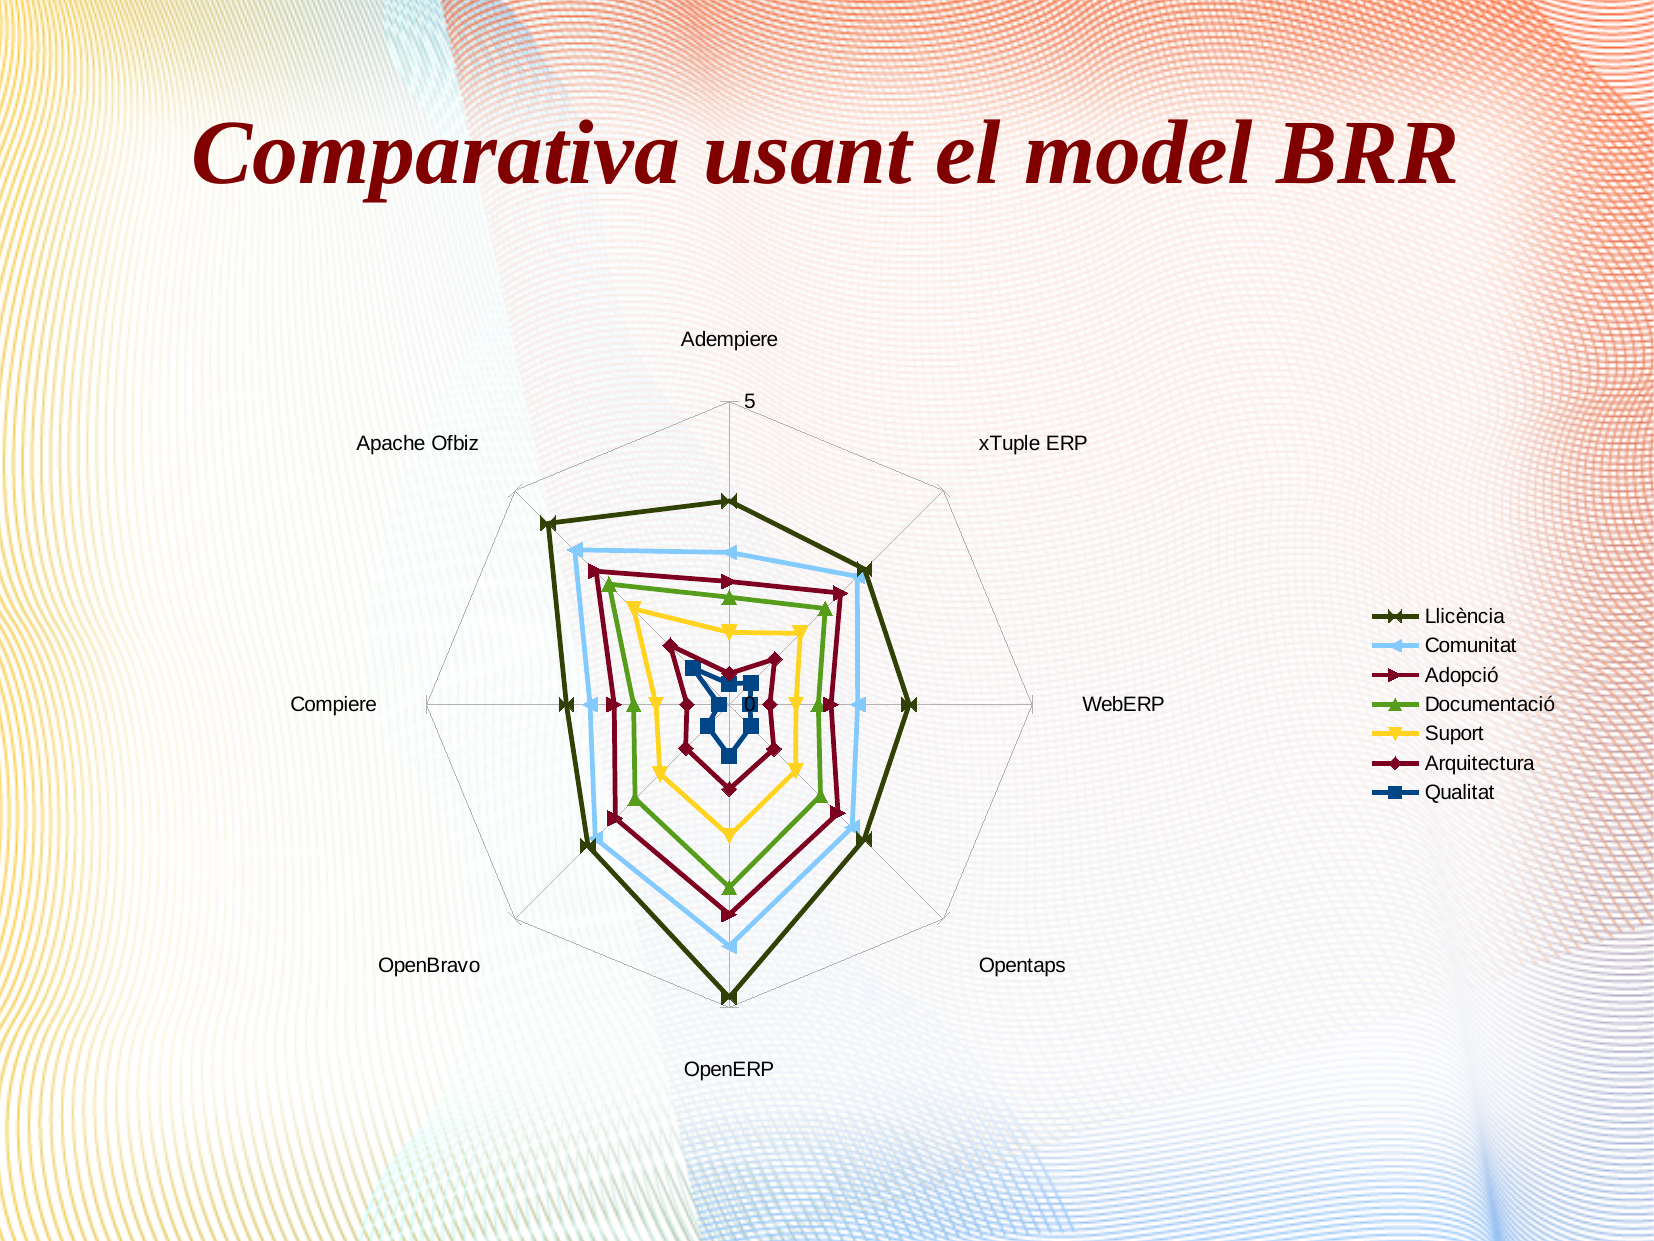

# Comparativa usant el model BRR
### Chart
| Category | Qualitat | Arquitectura | Suport | Documentació | Adopció | Comunitat | Llicència |
|---|---|---|---|---|---|---|---|
| Adempiere | 0.34 | 0.17 | 0.68 | 0.58 | 0.26 | 0.48 | 0.85 |
| Apache Ofbiz | 0.85 | 0.53 | 0.85 | 0.58 | 0.3 | 0.5 | 0.62 |
| Compiere | 0.17 | 0.53 | 0.51 | 0.37 | 0.32 | 0.4 | 0.39 |
| OpenBravo | 0.51 | 0.51 | 0.6 | 0.58 | 0.46 | 0.47 | 0.17 |
| OpenERP | 0.85 | 0.55 | 0.77 | 0.85 | 0.45 | 0.52 | 0.85 |
| Opentaps | 0.51 | 0.53 | 0.51 | 0.58 | 0.41 | 0.33 | 0.28 |
| WebERP | 0.34 | 0.33 | 0.43 | 0.37 | 0.21 | 0.44 | 0.85 |
| xTuple ERP | 0.51 | 0.55 | 0.6 | 0.58 | 0.36 | 0.39 | 0.17 |